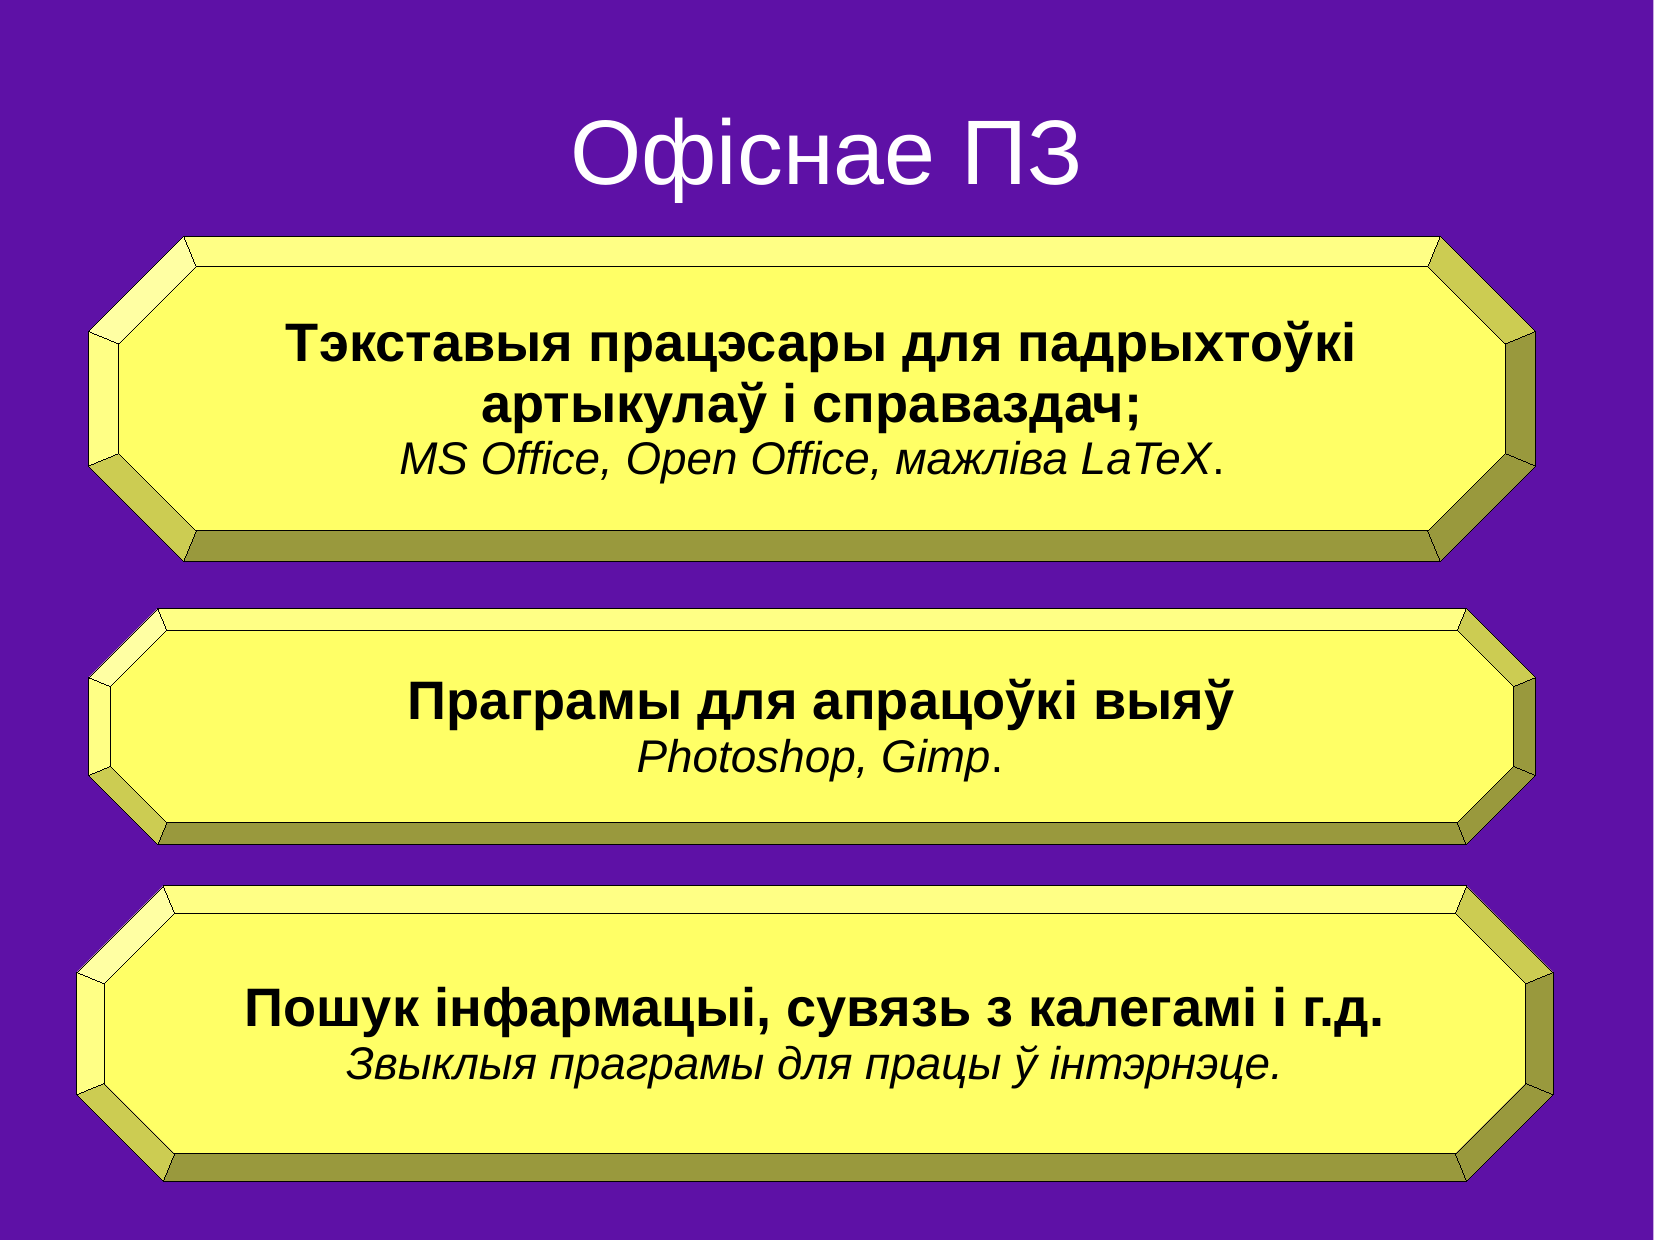

# Офіснае ПЗ
Тэкставыя працэсары для падрыхтоўкі артыкулаў і справаздач;
MS Office, Open Office, мажліва LaTeX.
Праграмы для апрацоўкі выяў
Photoshop, Gimp.
Пошук інфармацыі, сувязь з калегамі і г.д.
Звыклыя праграмы для працы ў інтэрнэце.